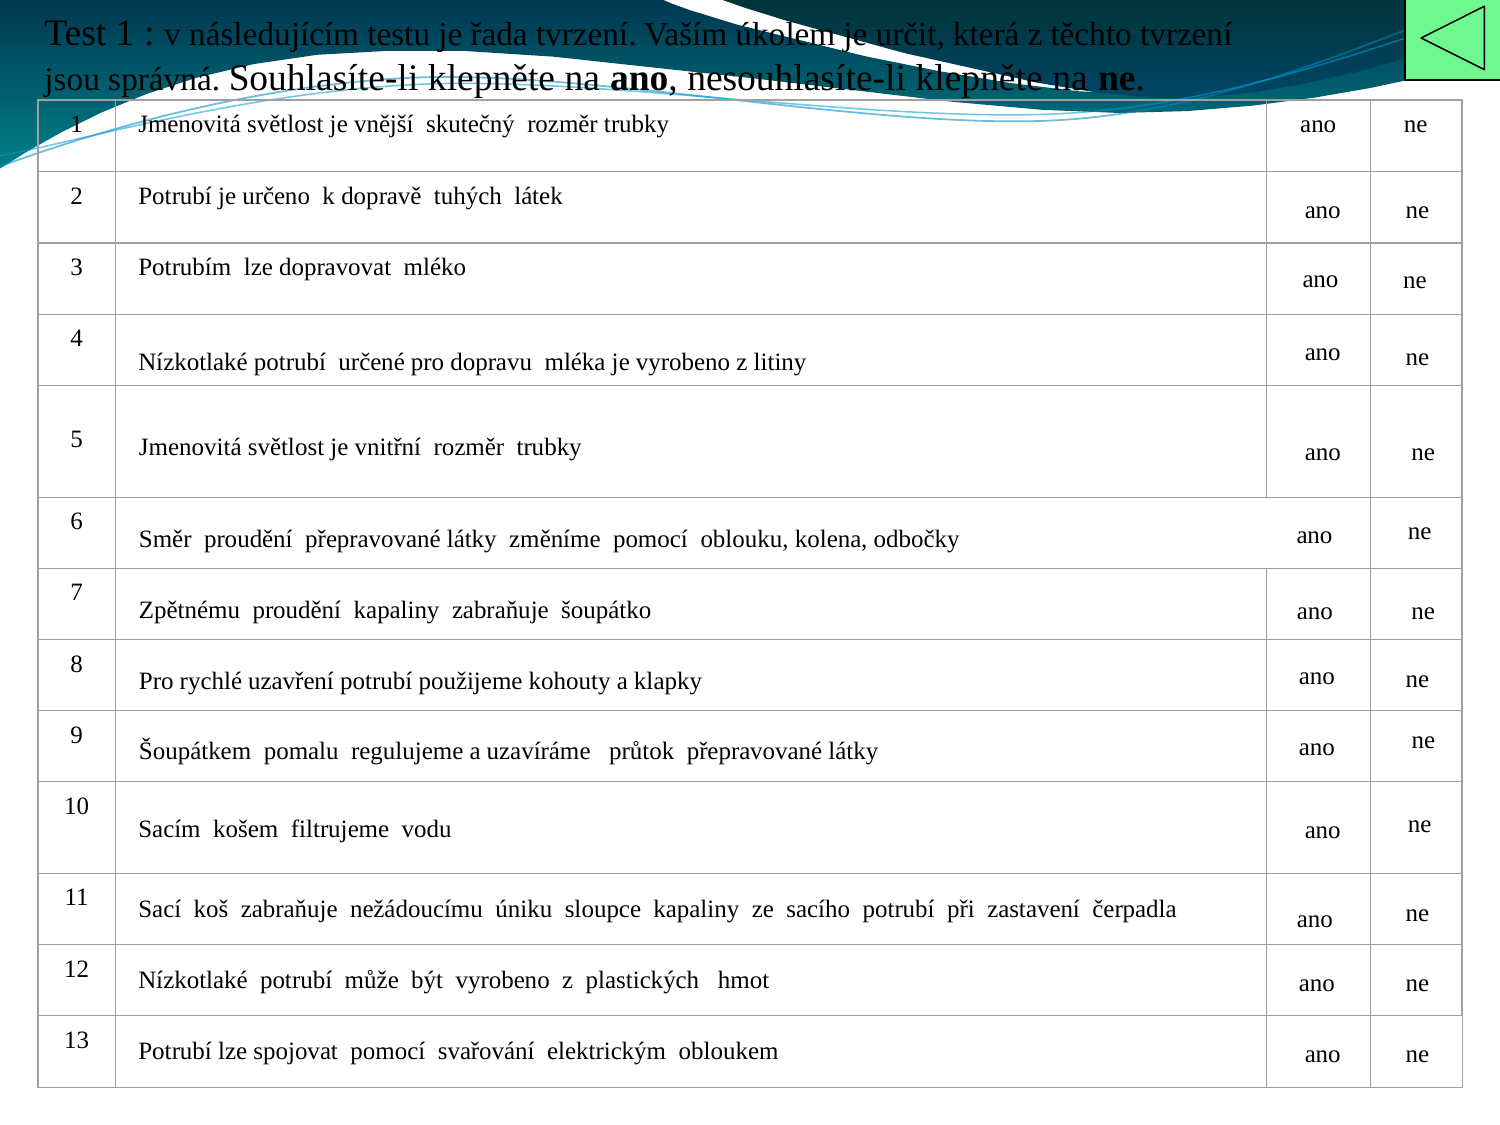

Test 1 : v následujícím testu je řada tvrzení. Vaším úkolem je určit, která z těchto tvrzení jsou správná. Souhlasíte-li klepněte na ano, nesouhlasíte-li klepněte na ne.
1
Jmenovitá světlost je vnější skutečný rozměr trubky
ano
ne
2
Potrubí je určeno k dopravě tuhých látek
3
Potrubím lze dopravovat mléko
ano
4
Nízkotlaké potrubí určené pro dopravu mléka je vyrobeno z litiny
5
6
Směr proudění přepravované látky změníme pomocí oblouku, kolena, odbočky
7
Zpětnému proudění kapaliny zabraňuje šoupátko
8
9
Šoupátkem pomalu regulujeme a uzavíráme průtok přepravované látky
10
Sacím košem filtrujeme vodu
11
Sací koš zabraňuje nežádoucímu úniku sloupce kapaliny ze sacího potrubí při zastavení čerpadla
12
Nízkotlaké potrubí může být vyrobeno z plastických hmot
13
Potrubí lze spojovat pomocí svařování elektrickým obloukem
ano
ne
ne
ano
ne
Jmenovitá světlost je vnitřní rozměr trubky
ne
ano
ne
ano
ne
ano
ano
ne
Pro rychlé uzavření potrubí použijeme kohouty a klapky
ne
ano
ne
ano
ne
ano
ne
ano
ne
ano